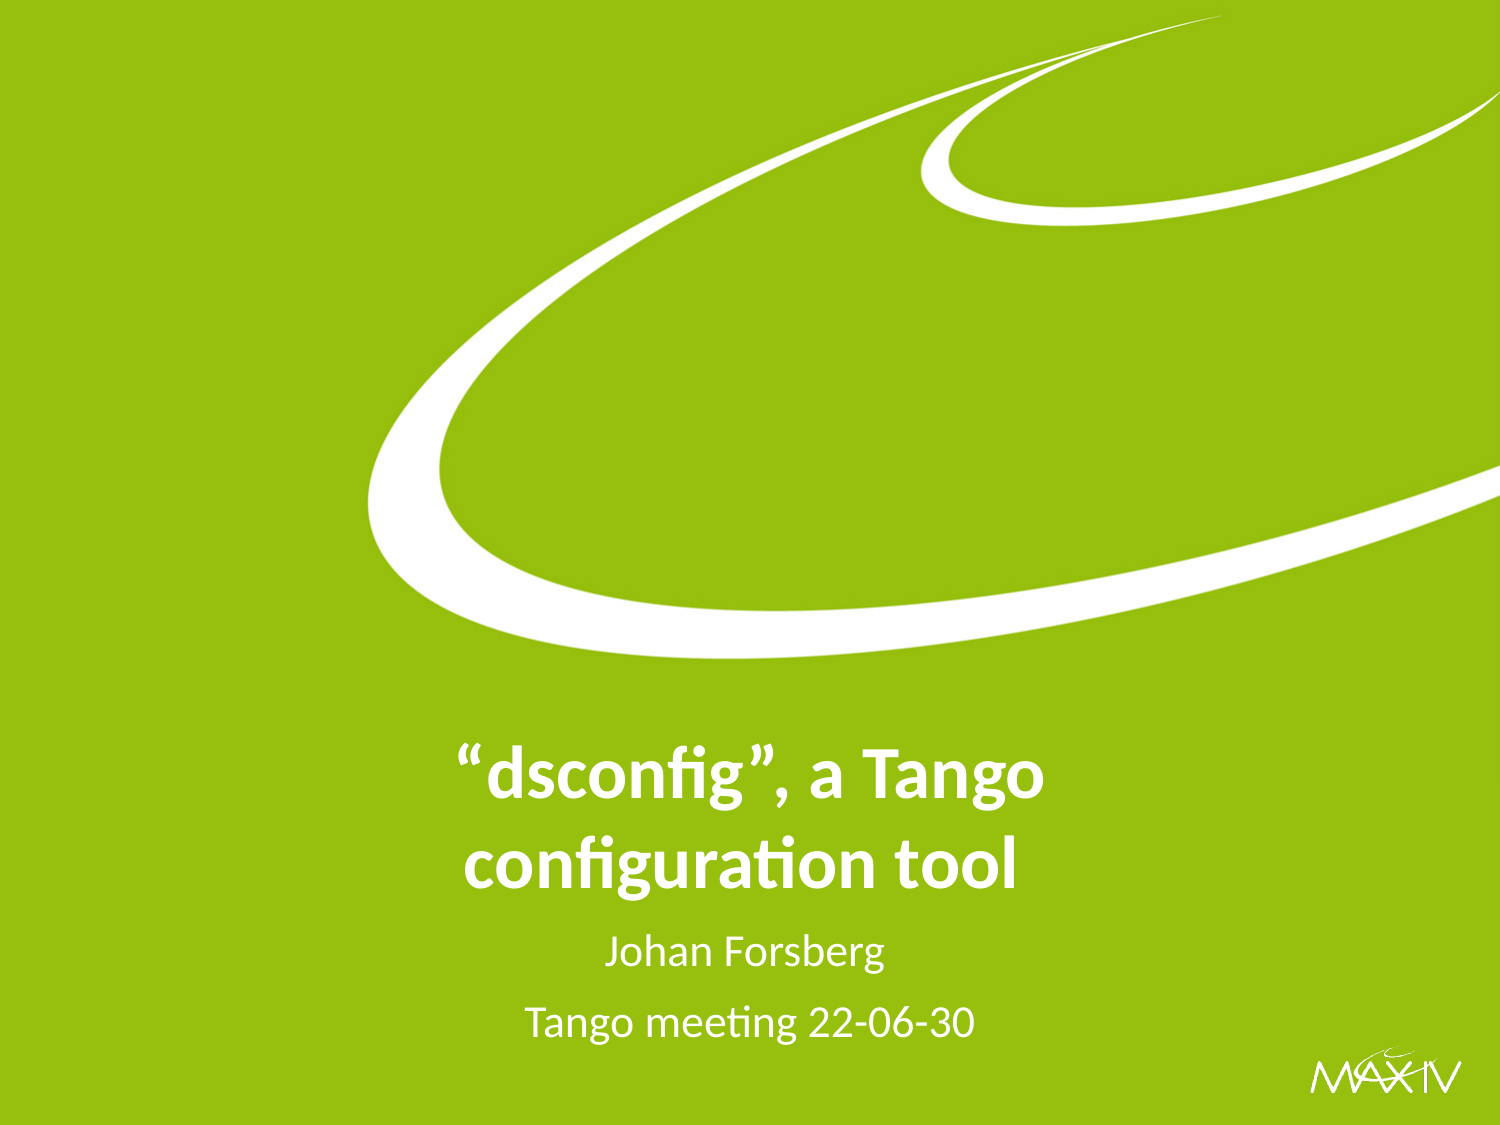

# “dsconfig”, a Tango configuration tool
Johan Forsberg
Tango meeting 22-06-30